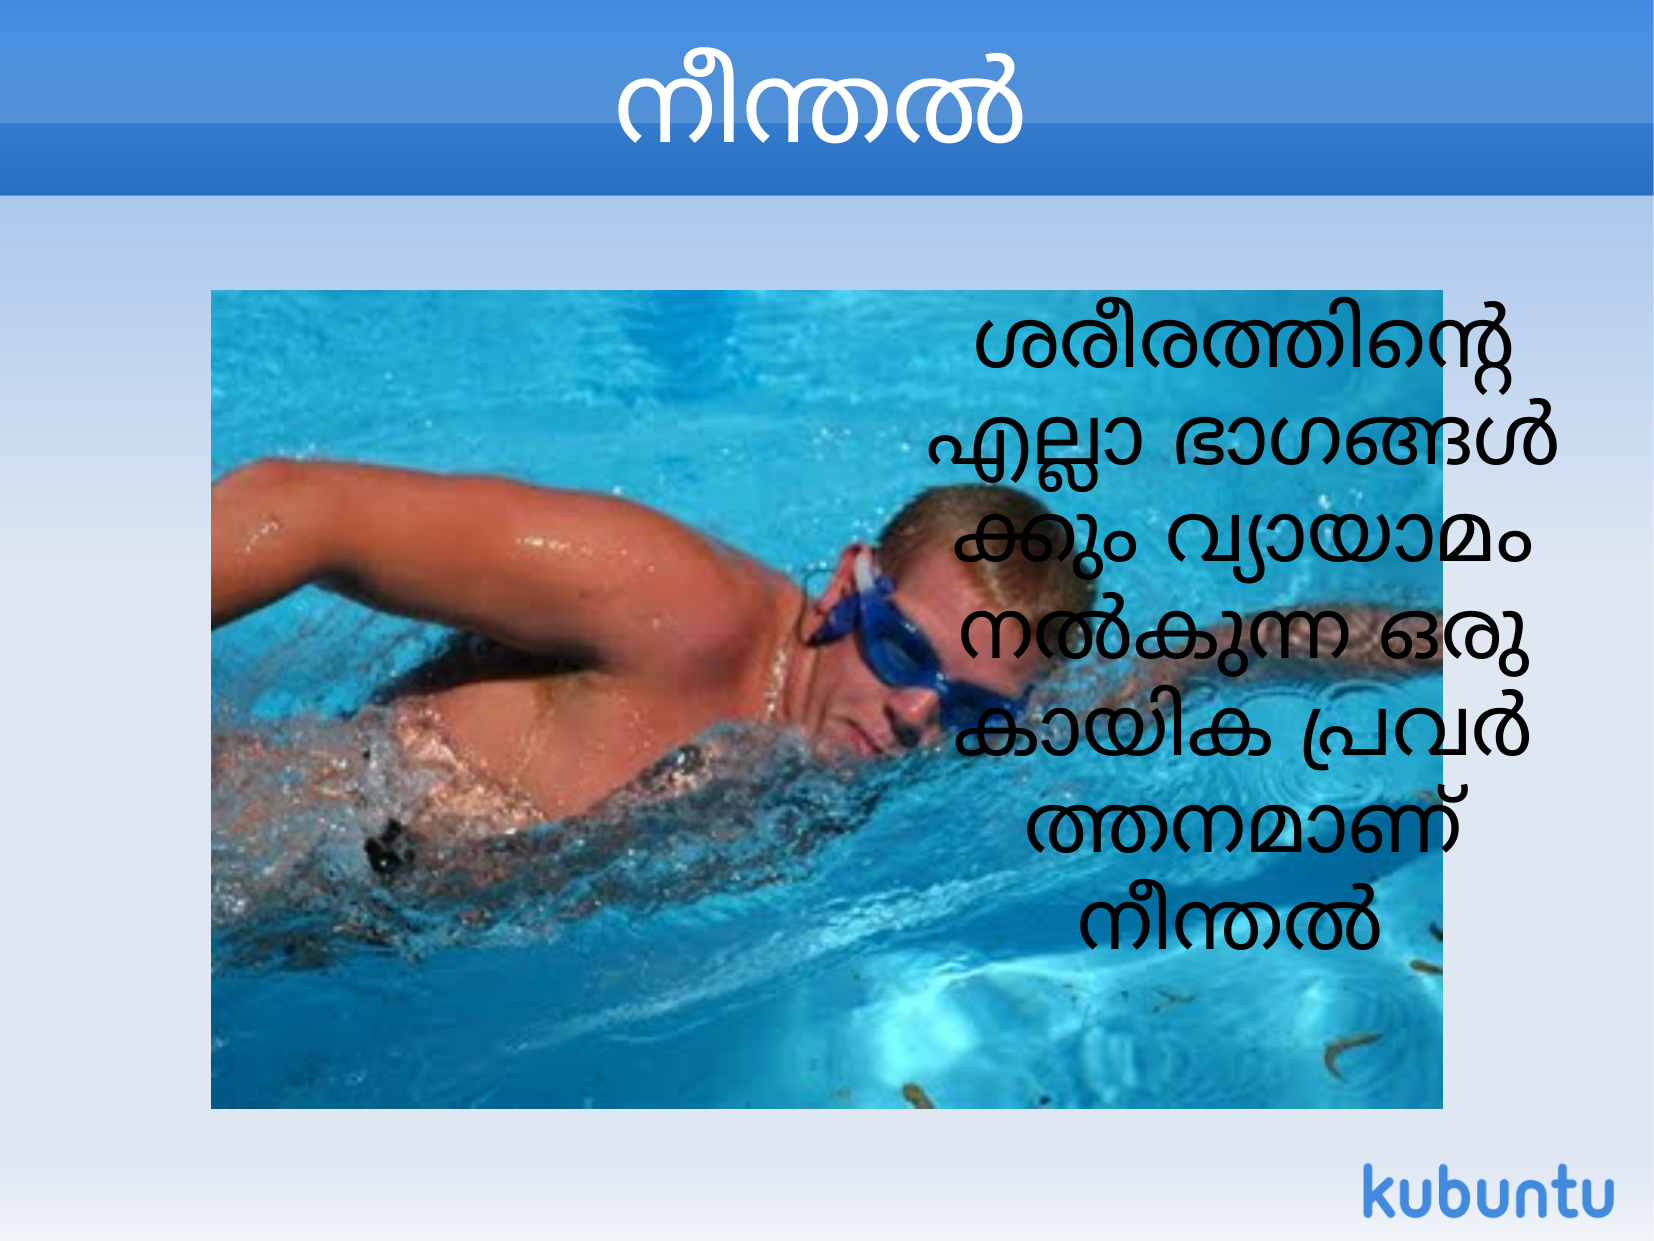

# നീന്തല്‍
ശരീരത്തിന്റെ എല്ലാ ഭാഗങ്ങള്‍ക്കും വ്യായാമം നല്‍കുന്ന ഒരു കായിക പ്രവര്‍ത്തനമാണ് നീന്തല്‍